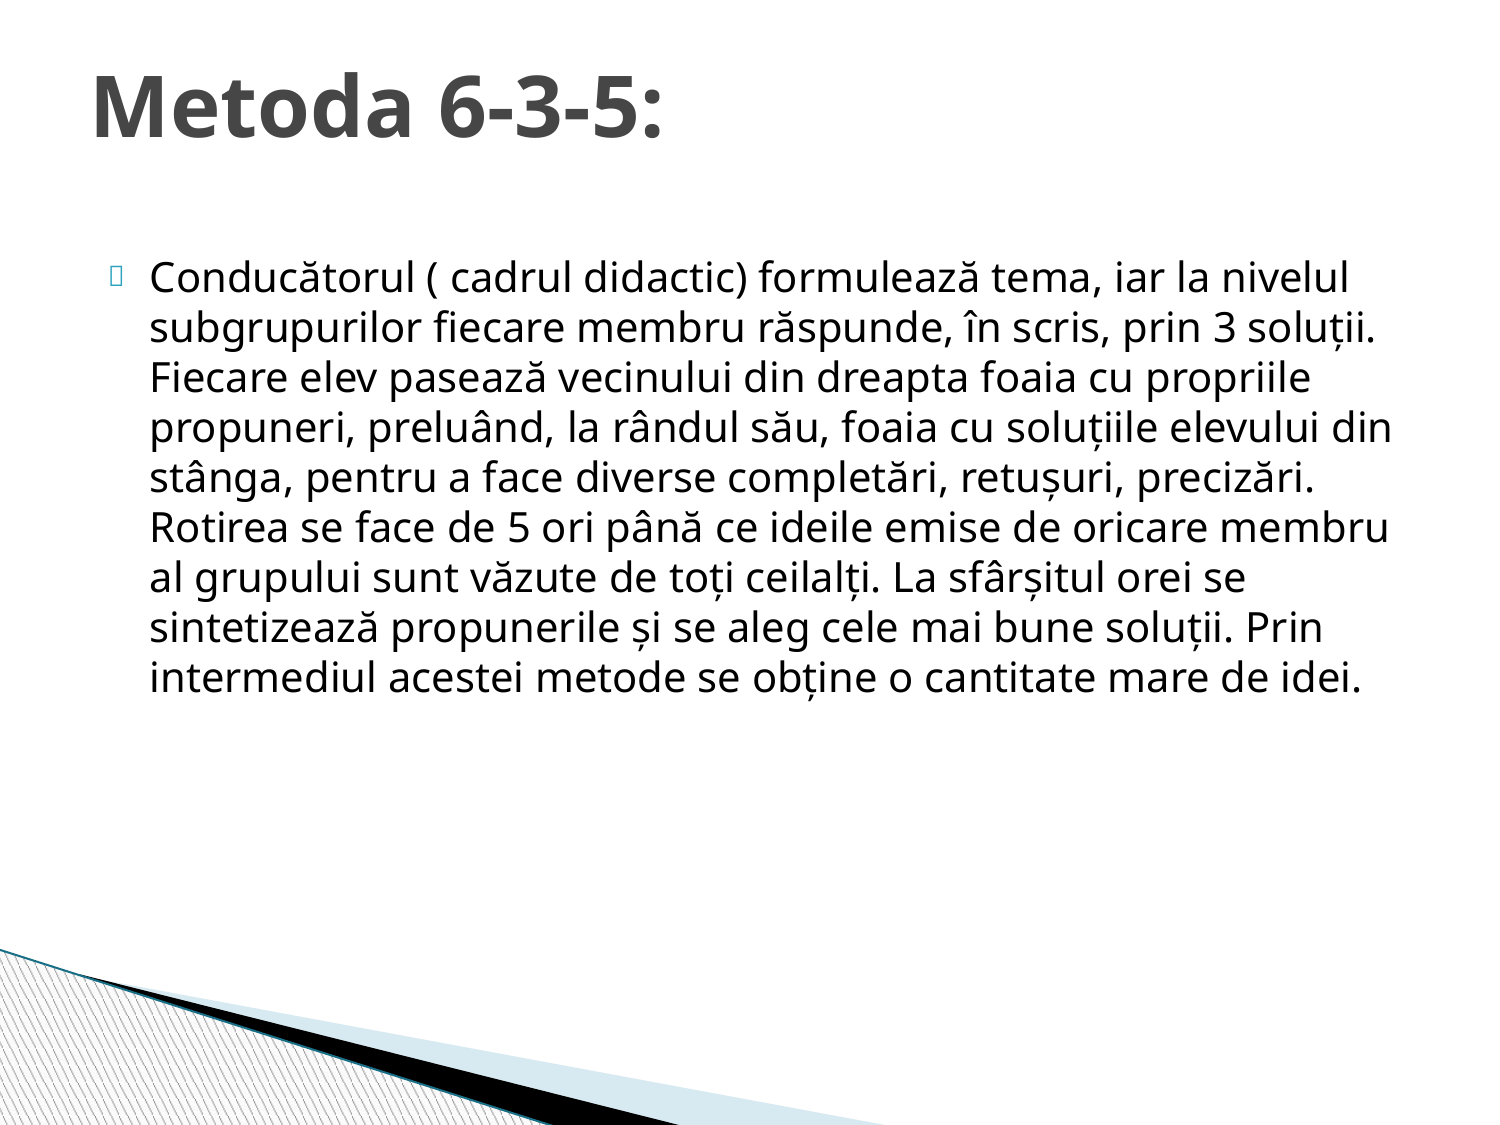

Metoda 6-3-5:
# Conducătorul ( cadrul didactic) formulează tema, iar la nivelul subgrupurilor fiecare membru răspunde, în scris, prin 3 soluții. Fiecare elev pasează vecinului din dreapta foaia cu propriile propuneri, preluând, la rândul său, foaia cu soluțiile elevului din stânga, pentru a face diverse completări, retușuri, precizări. Rotirea se face de 5 ori până ce ideile emise de oricare membru al grupului sunt văzute de toți ceilalți. La sfârșitul orei se sintetizează propunerile și se aleg cele mai bune soluții. Prin intermediul acestei metode se obține o cantitate mare de idei.